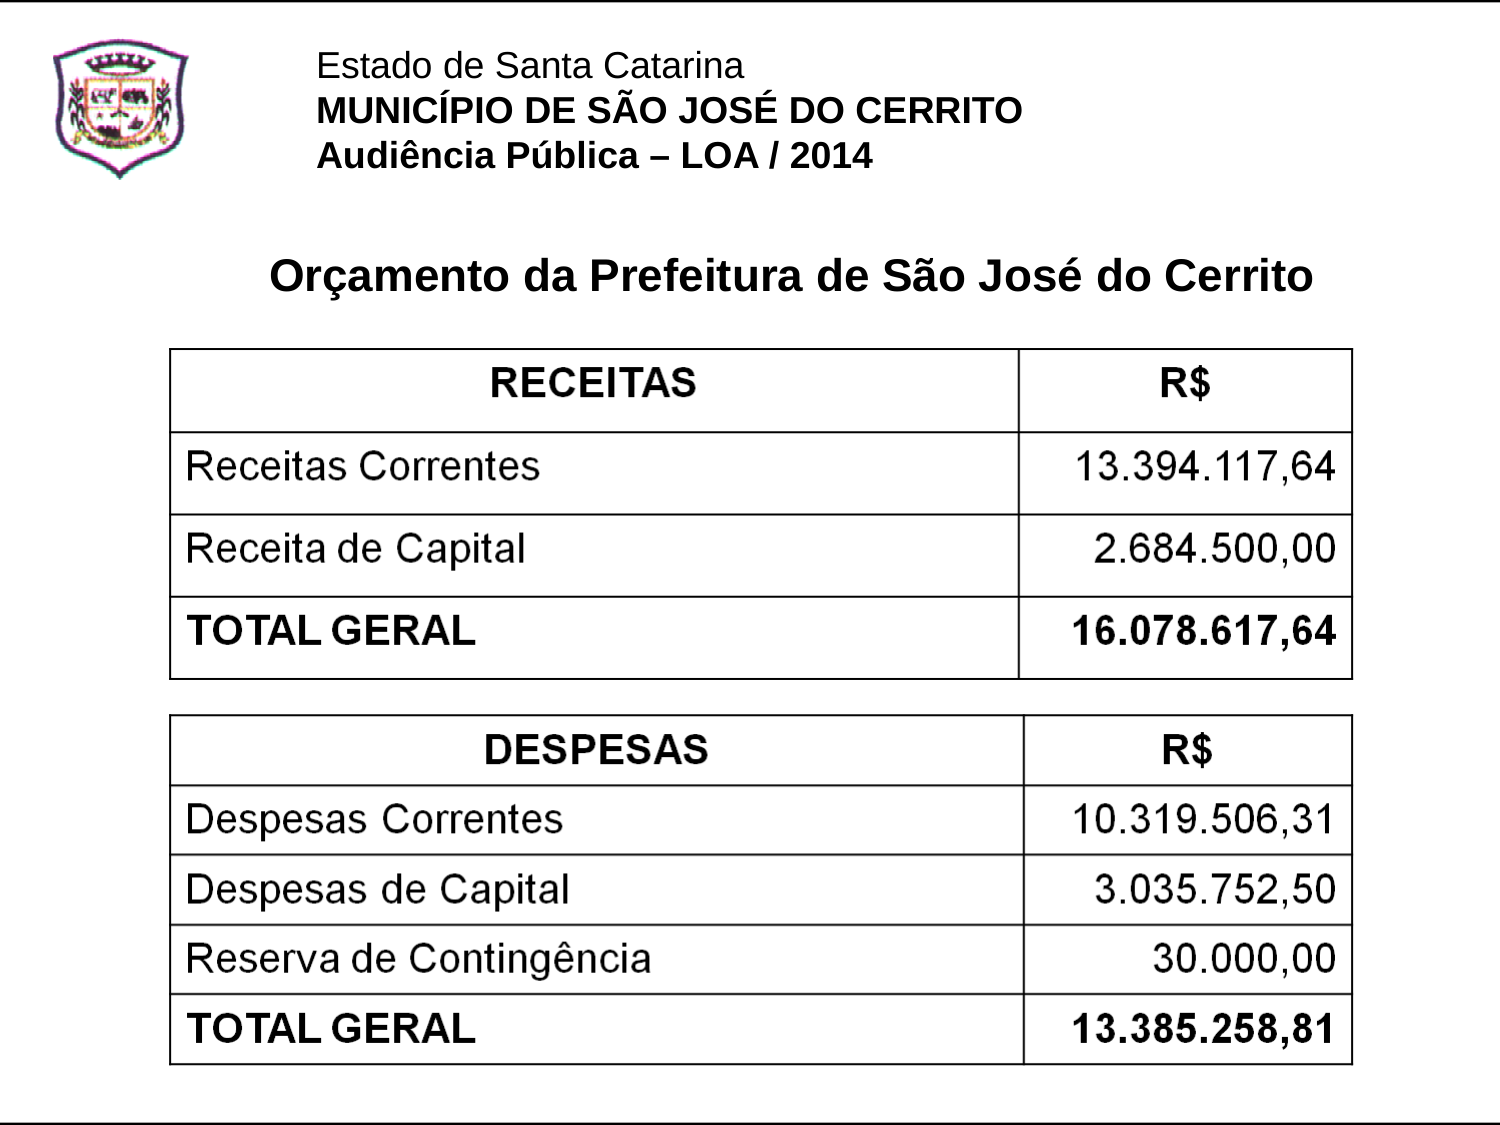

Estado de Santa Catarina
MUNICÍPIO DE SÃO JOSÉ DO CERRITO
Audiência Pública – LOA / 2014
Orçamento da Prefeitura de São José do Cerrito